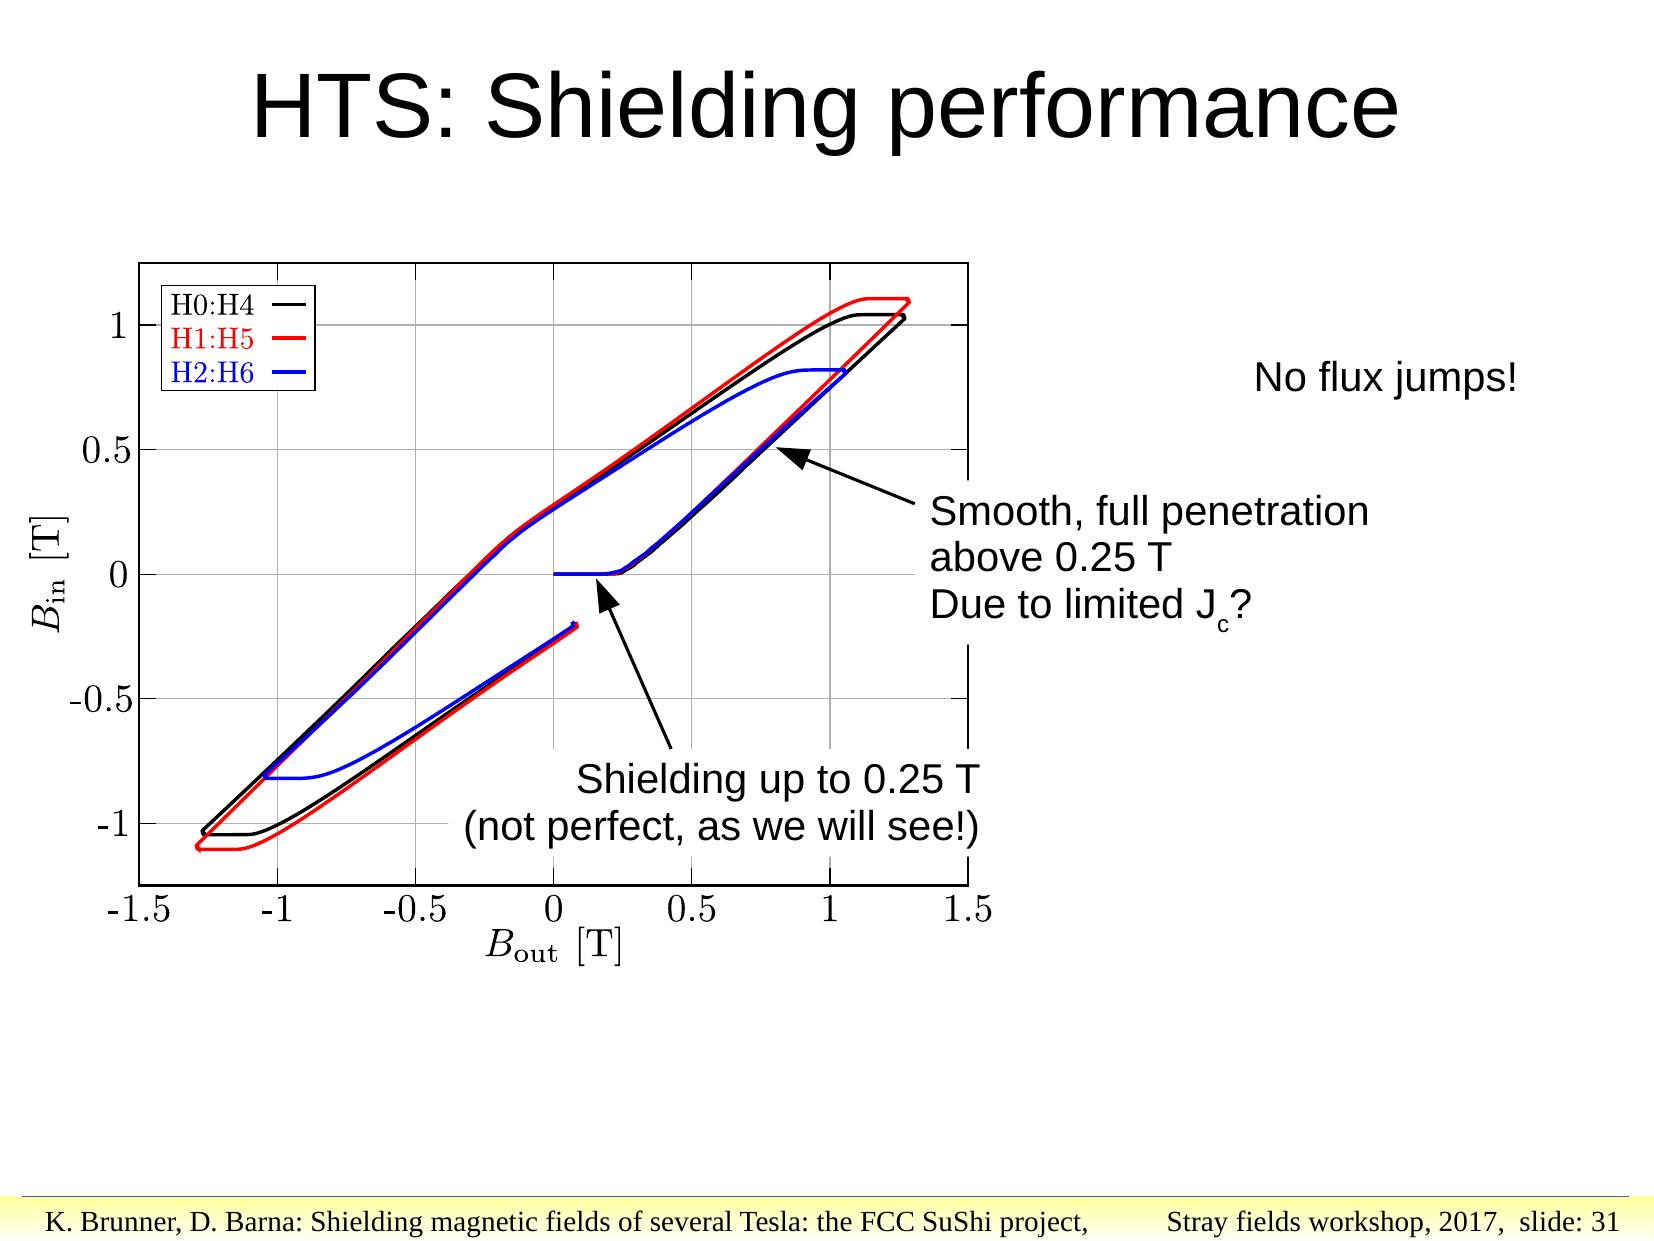

# HTS: Shielding performance
No flux jumps!
Smooth, full penetration
above 0.25 T
Due to limited Jc?
Shielding up to 0.25 T
(not perfect, as we will see!)